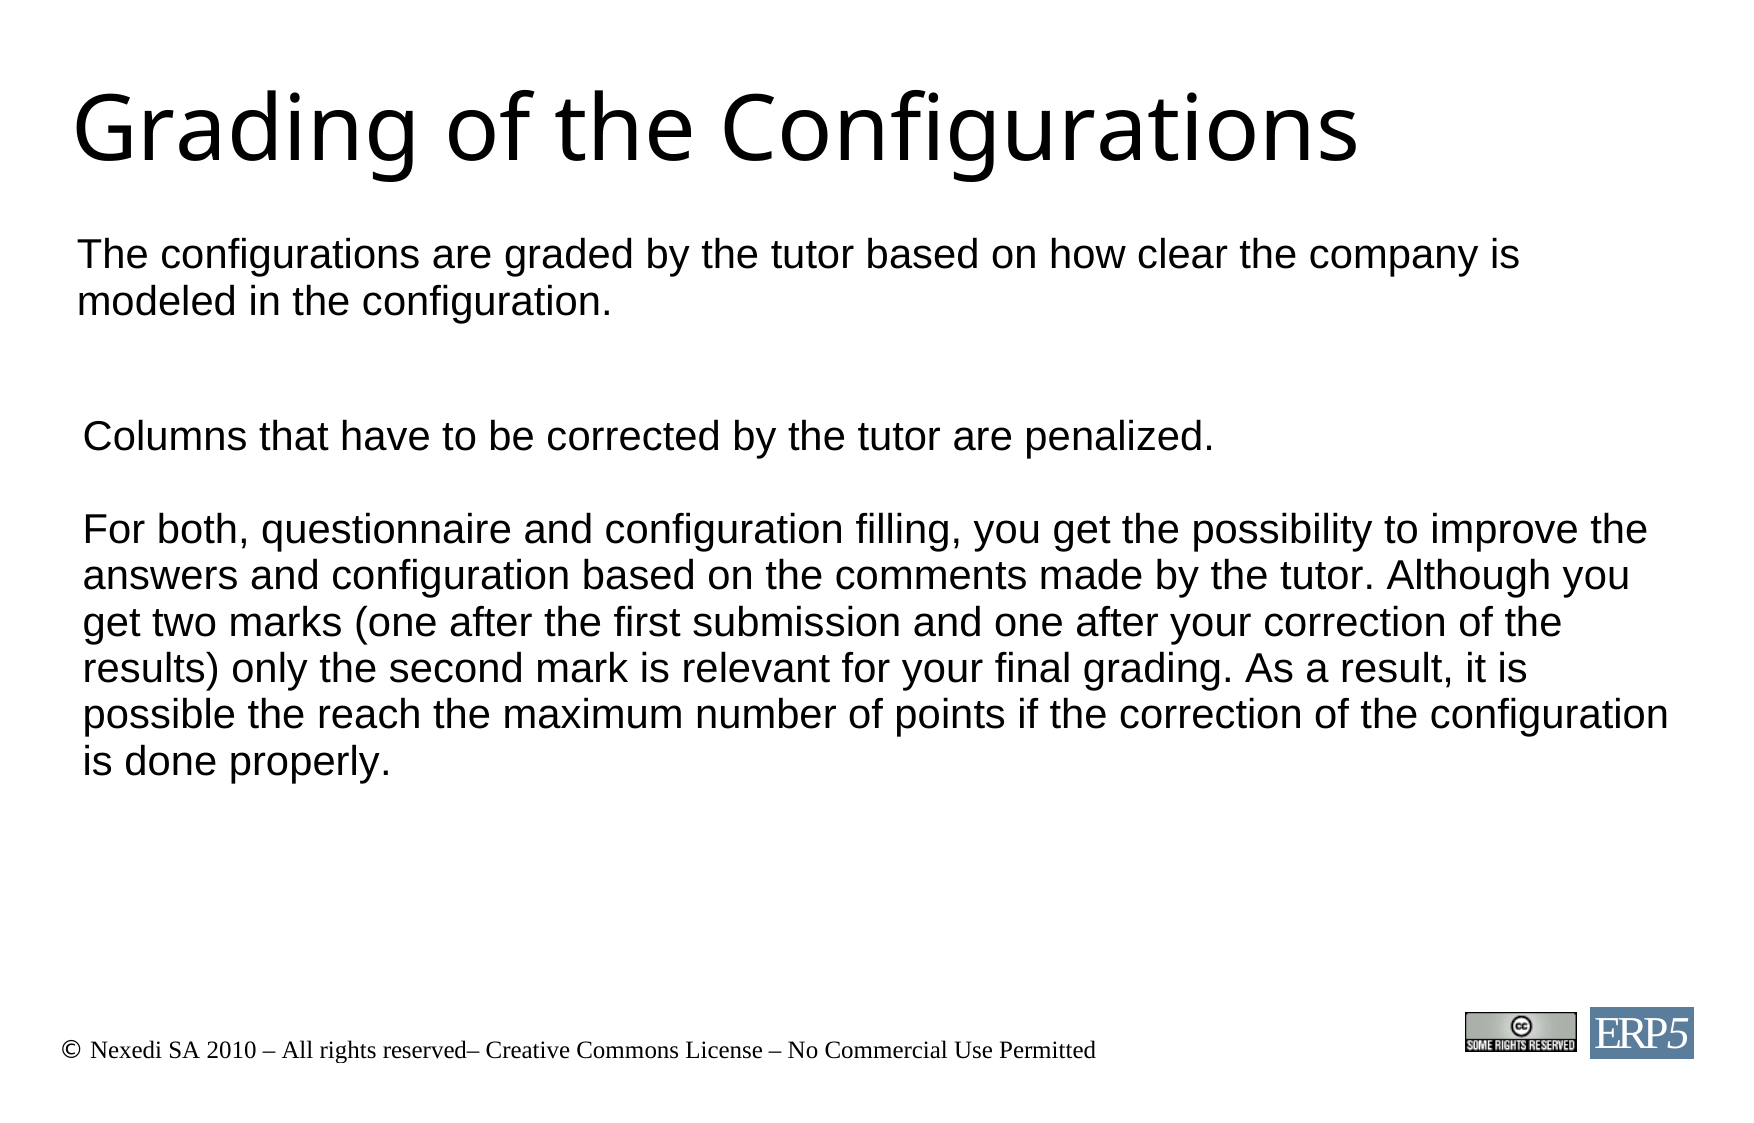

# Grading of the Configurations
The configurations are graded by the tutor based on how clear the company is modeled in the configuration.
Columns that have to be corrected by the tutor are penalized.
For both, questionnaire and configuration filling, you get the possibility to improve the answers and configuration based on the comments made by the tutor. Although you get two marks (one after the first submission and one after your correction of the results) only the second mark is relevant for your final grading. As a result, it is possible the reach the maximum number of points if the correction of the configuration is done properly.